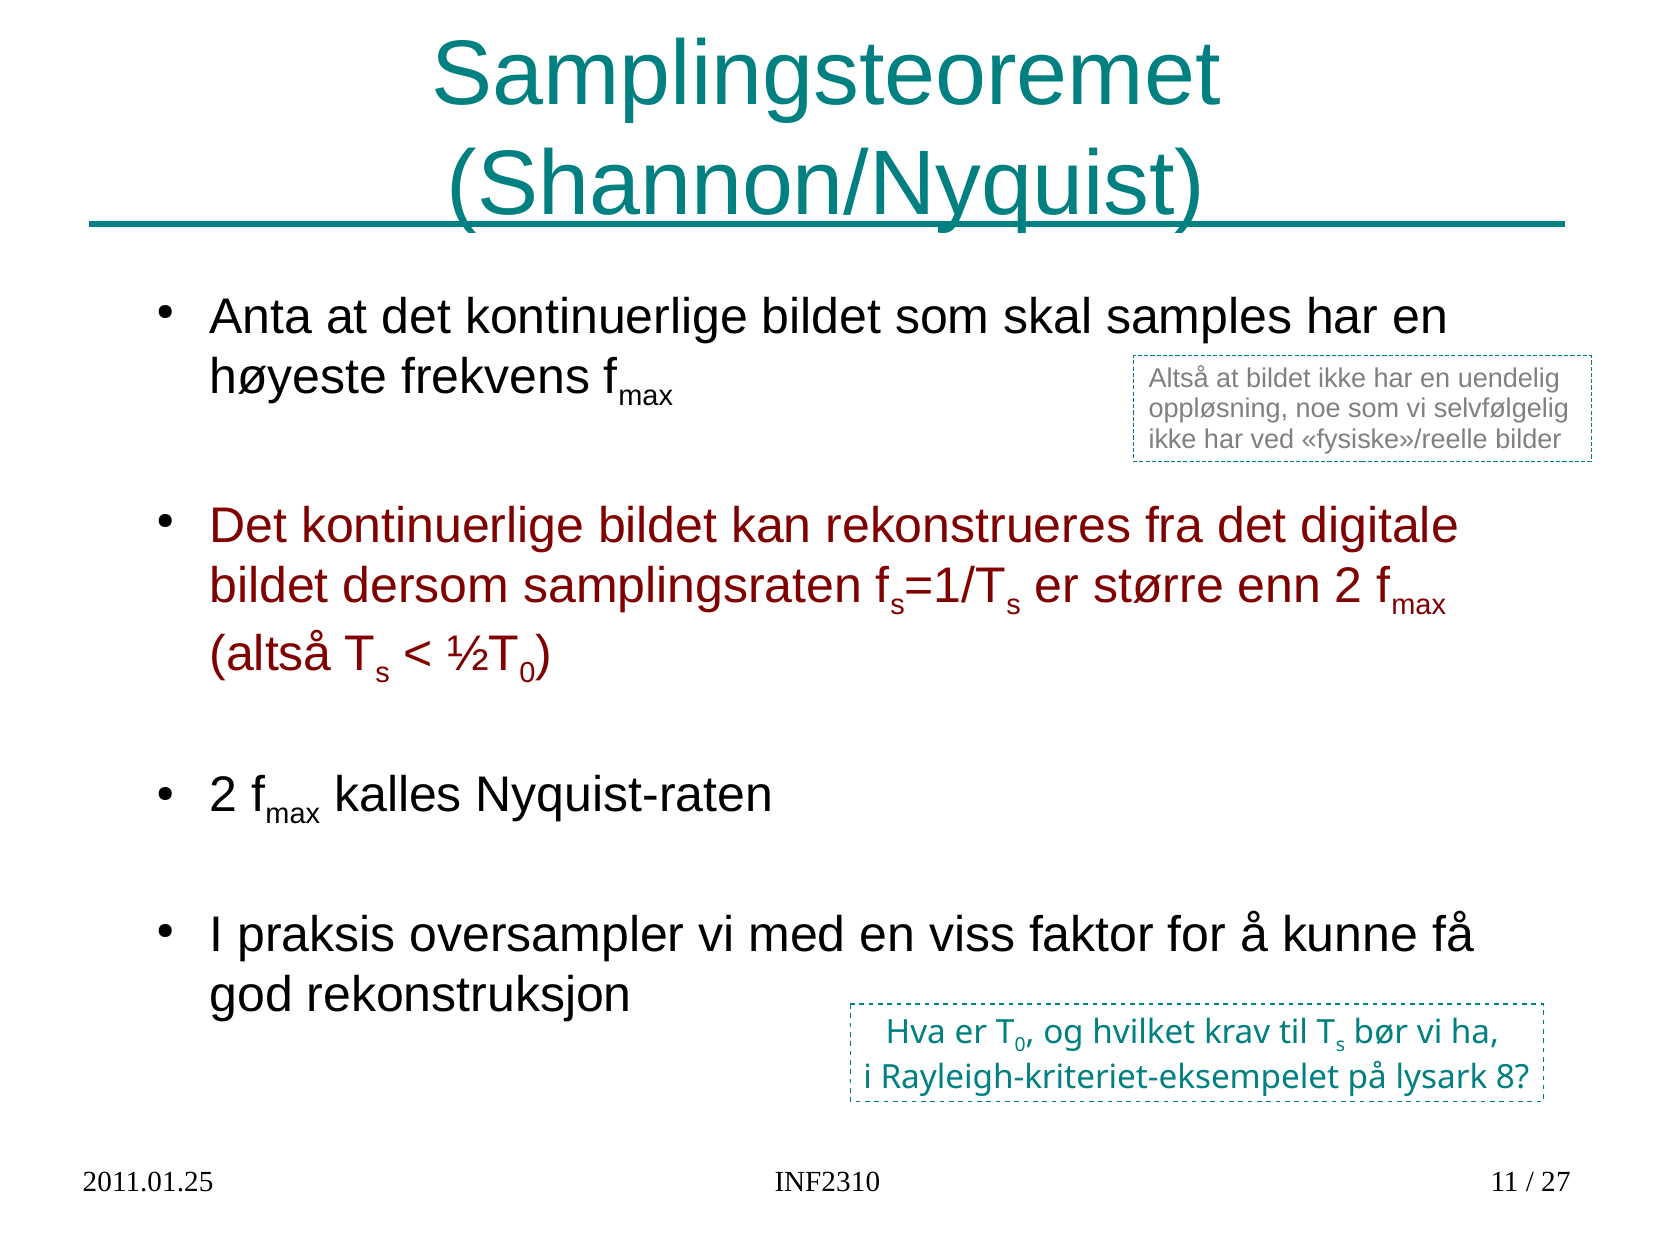

# Samplingsteoremet (Shannon/Nyquist)
Anta at det kontinuerlige bildet som skal samples har en høyeste frekvens fmax
Det kontinuerlige bildet kan rekonstrueres fra det digitale bildet dersom samplingsraten fs=1/Ts er større enn 2 fmax (altså Ts < ½T0)
2 fmax kalles Nyquist-raten
I praksis oversampler vi med en viss faktor for å kunne få god rekonstruksjon
Altså at bildet ikke har en uendelig
oppløsning, noe som vi selvfølgelig
ikke har ved «fysiske»/reelle bilder
Hva er T0, og hvilket krav til Ts bør vi ha,
i Rayleigh-kriteriet-eksempelet på lysark 8?
2011.01.25
INF2310
11